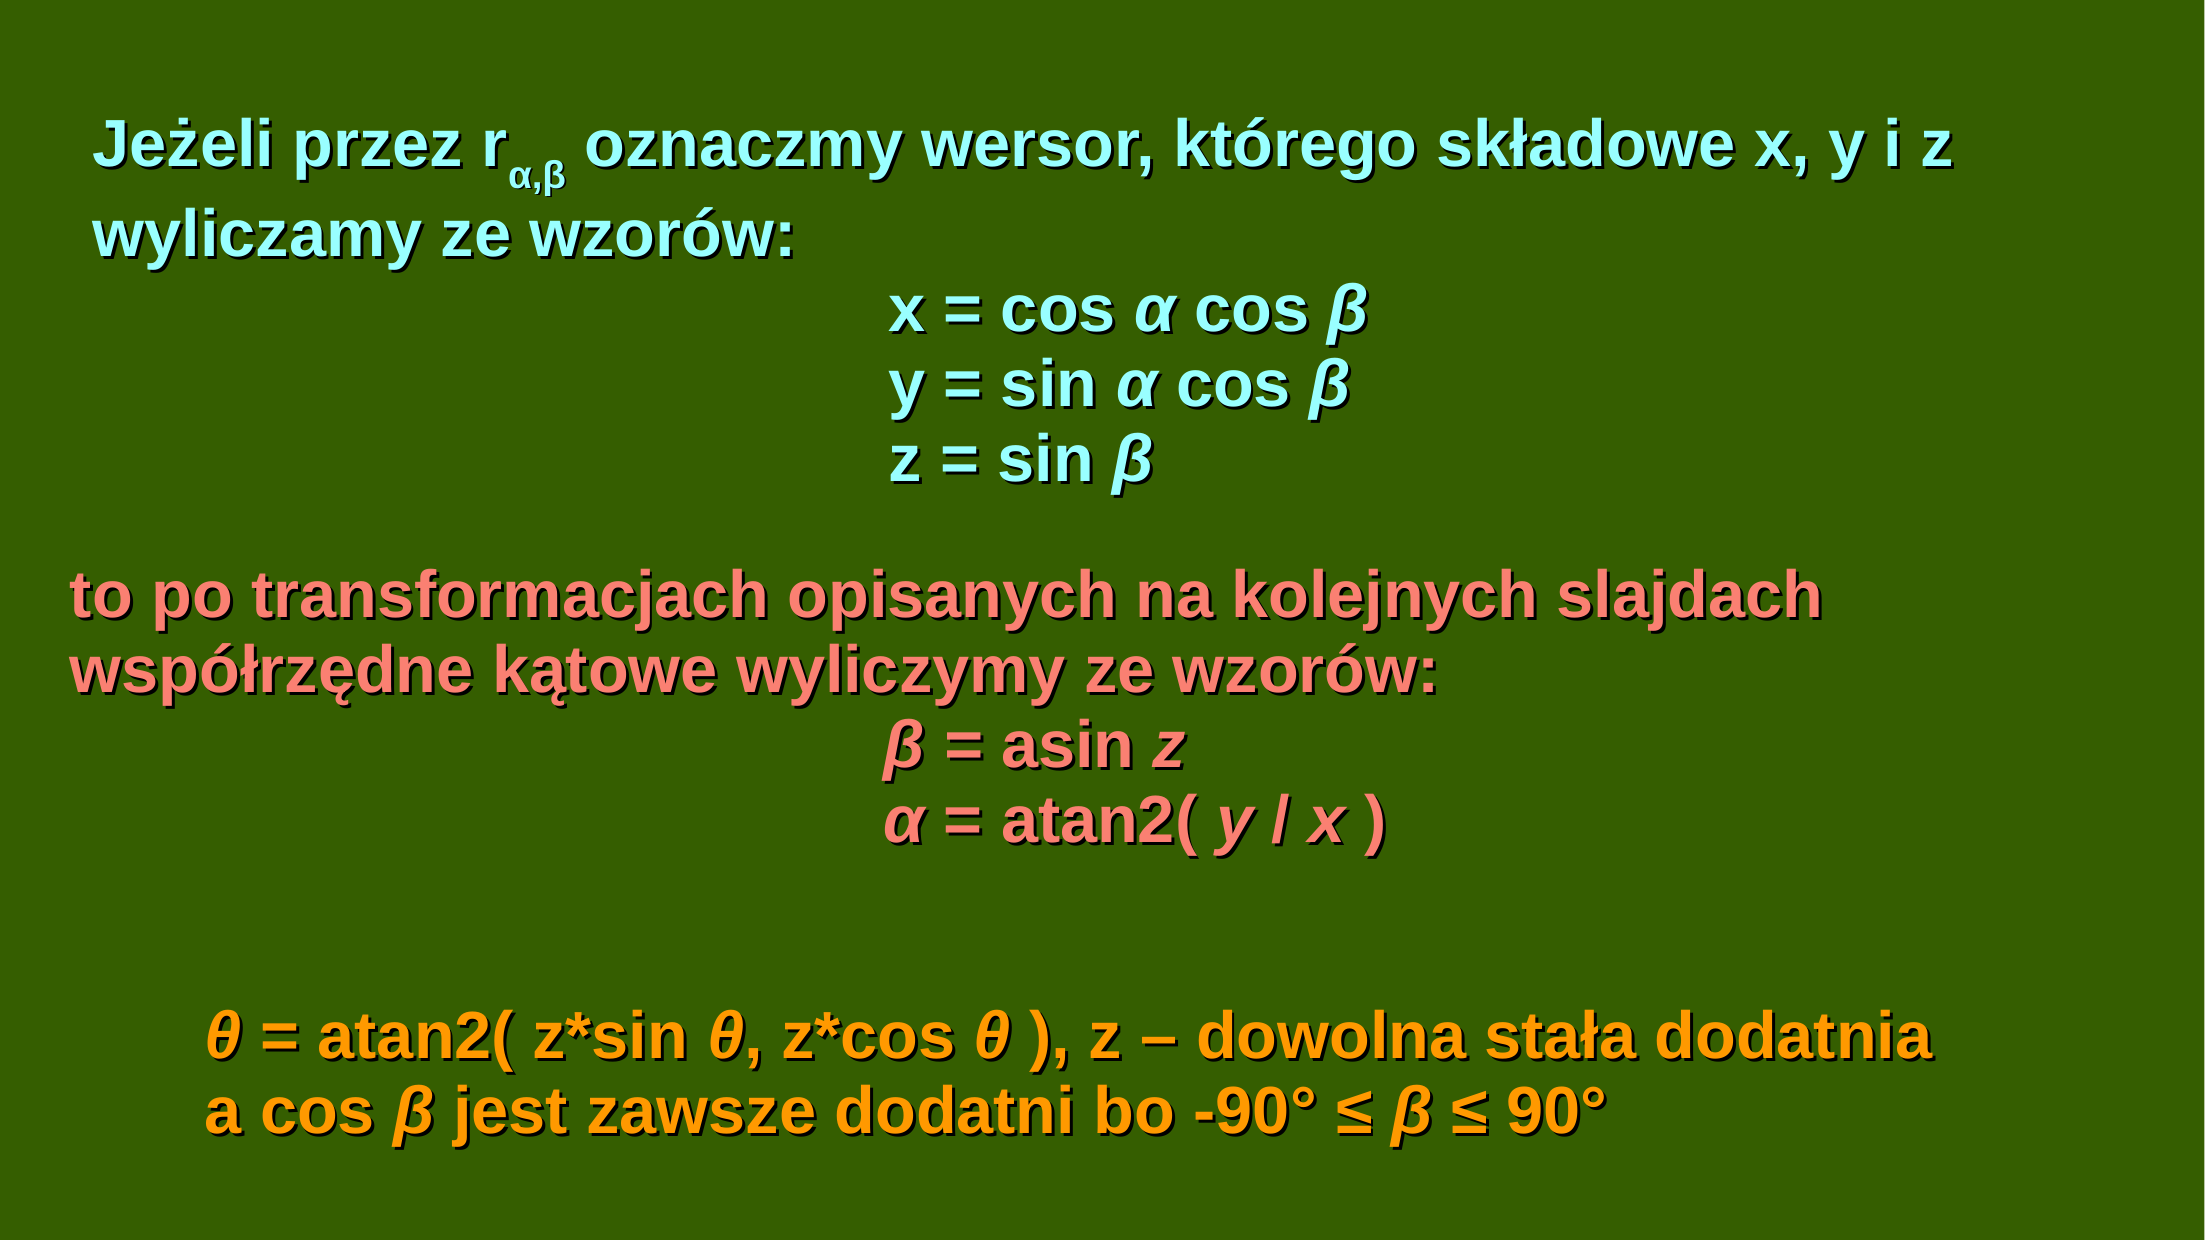

Jeżeli przez rα,β oznaczmy wersor, którego składowe x, y i z
wyliczamy ze wzorów:
 x = cos α cos β
 y = sin α cos β
 z = sin β
to po transformacjach opisanych na kolejnych slajdach
współrzędne kątowe wyliczymy ze wzorów:
 β = asin z
 α = atan2( y / x )
θ = atan2( z*sin θ, z*cos θ ), z – dowolna stała dodatnia
a cos β jest zawsze dodatni bo -90° ≤ β ≤ 90°